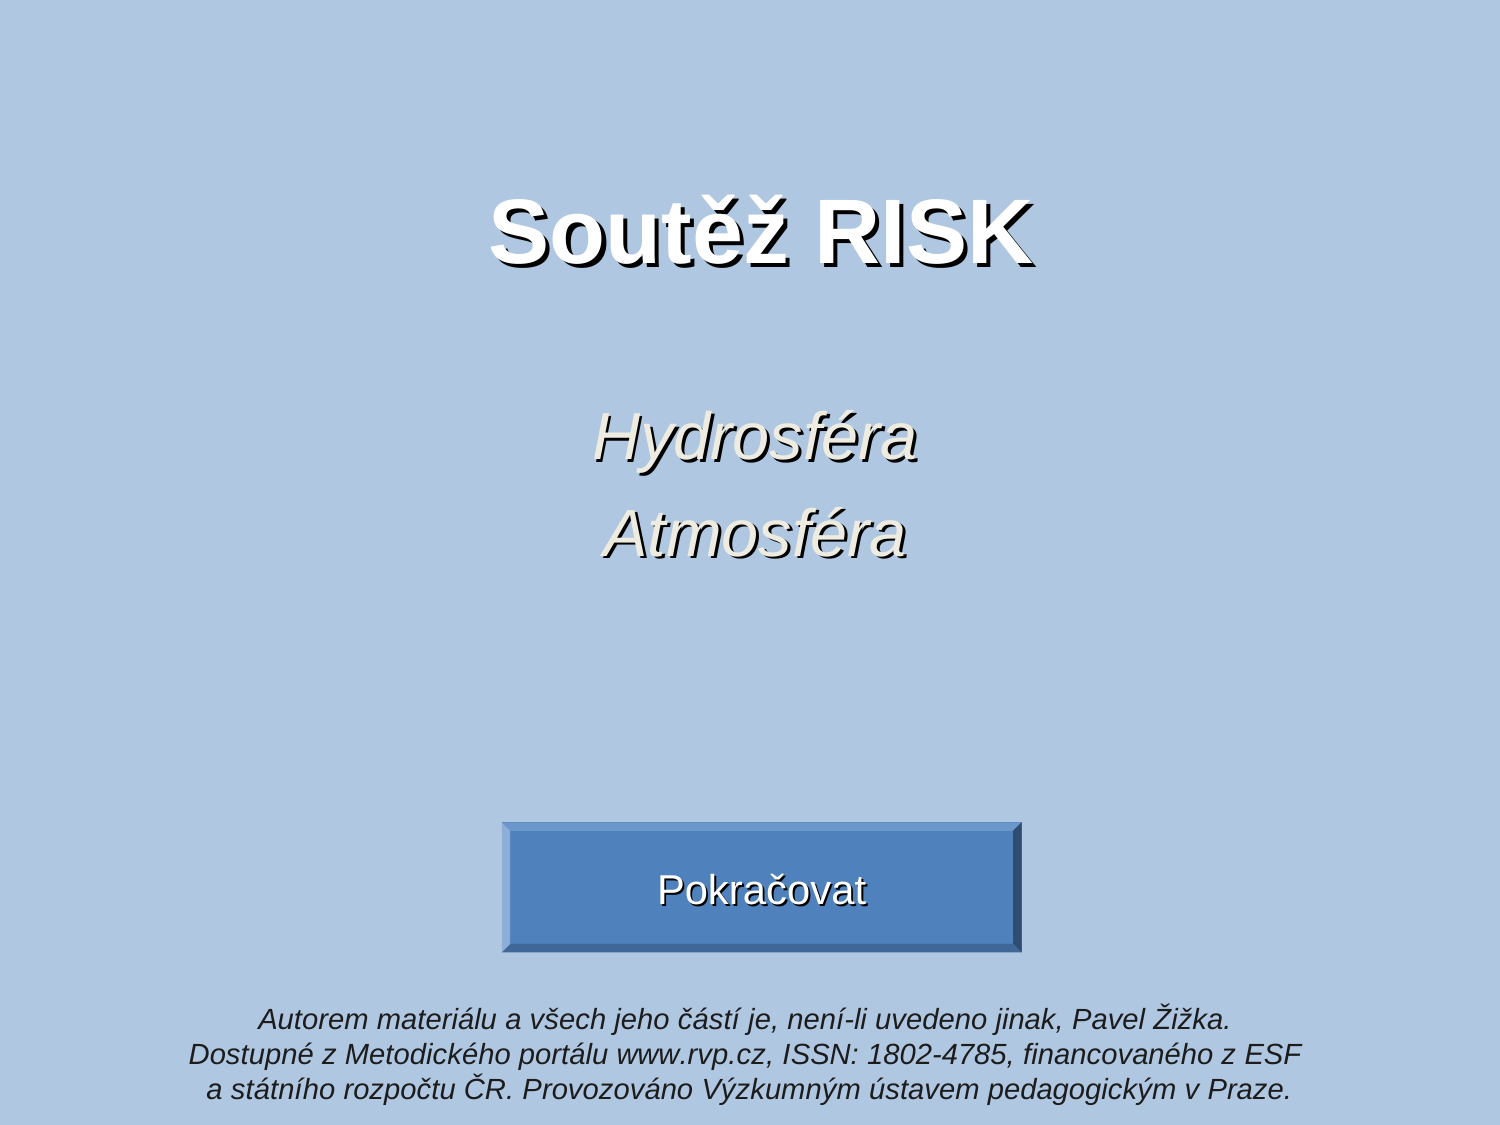

# Soutěž RISK
Hydrosféra
Atmosféra
Pokračovat
Autorem materiálu a všech jeho částí je, není-li uvedeno jinak, Pavel Žižka.
Dostupné z Metodického portálu www.rvp.cz, ISSN: 1802-4785, financovaného z ESF
a státního rozpočtu ČR. Provozováno Výzkumným ústavem pedagogickým v Praze.